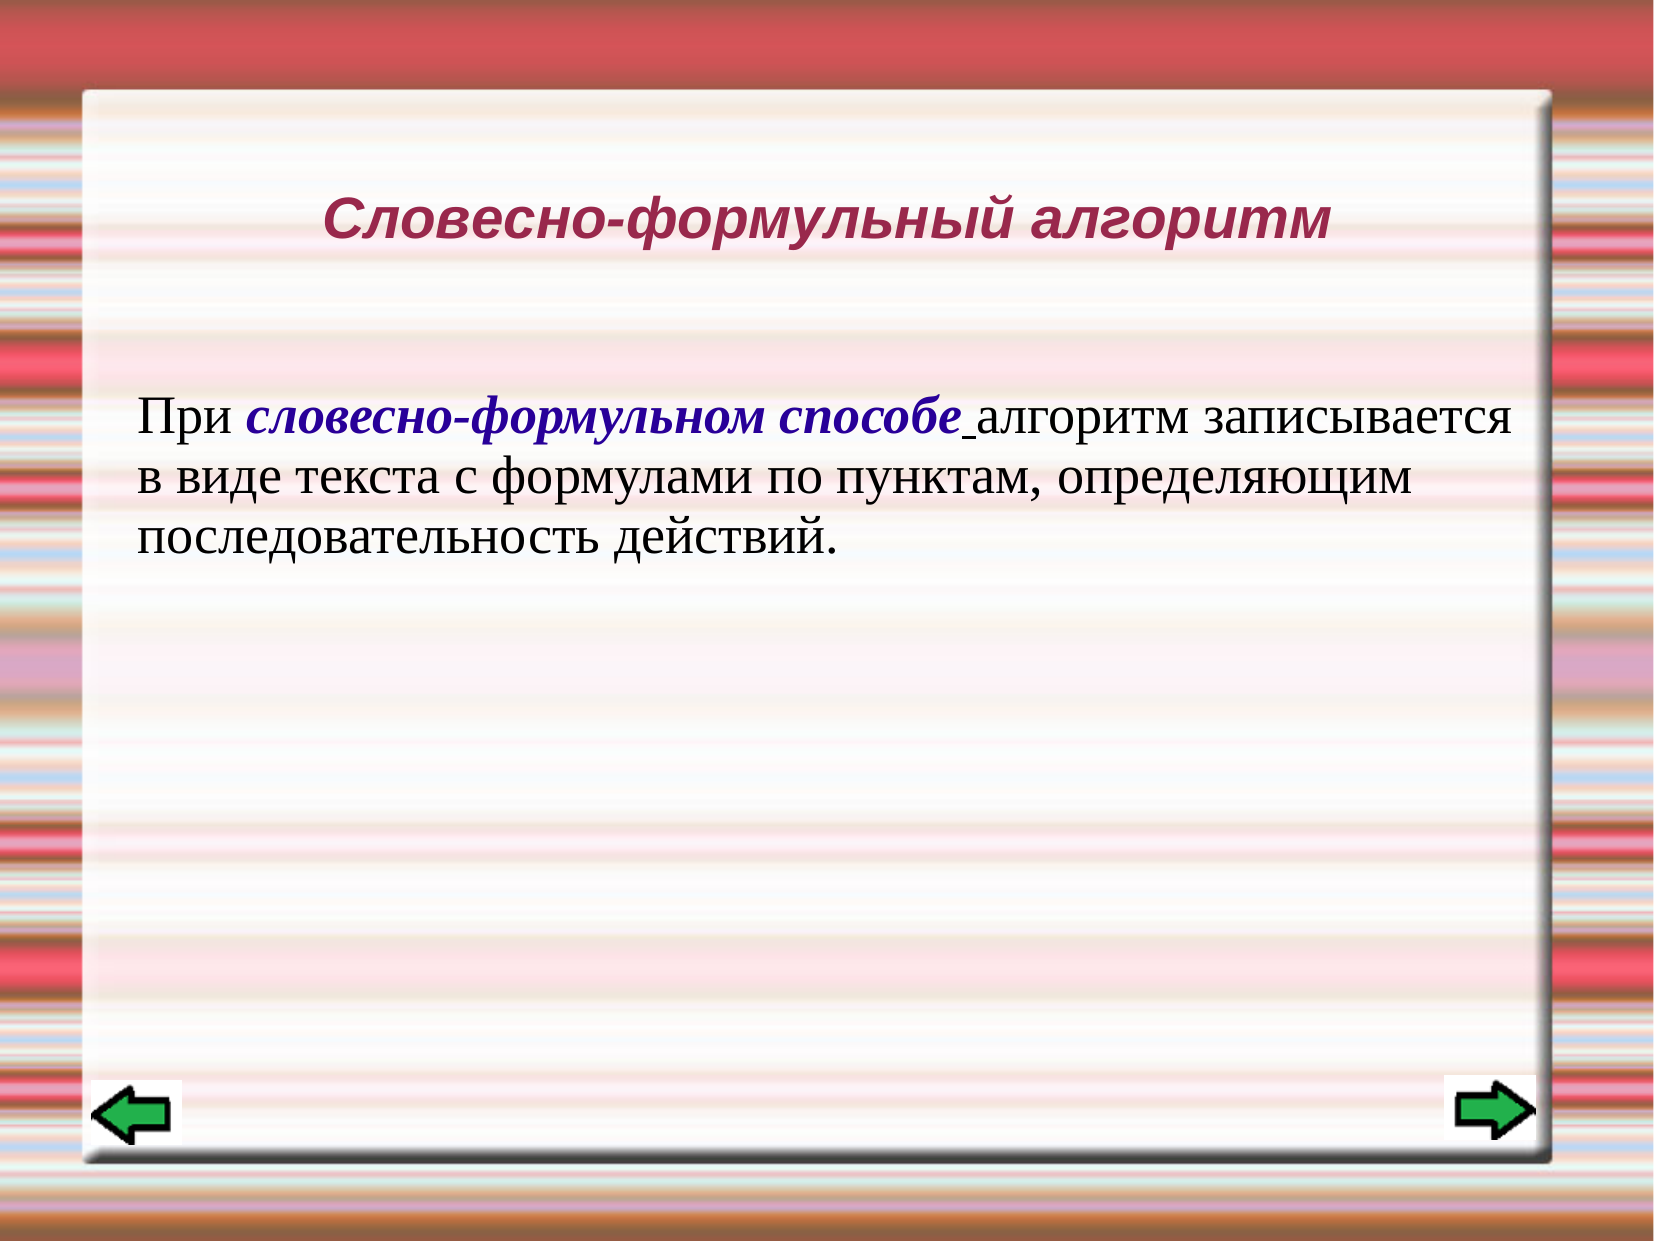

# Словесно-формульный алгоритм
При словесно-формульном способе алгоритм записывается в виде текста с формулами по пунктам, определяющим последовательность действий.